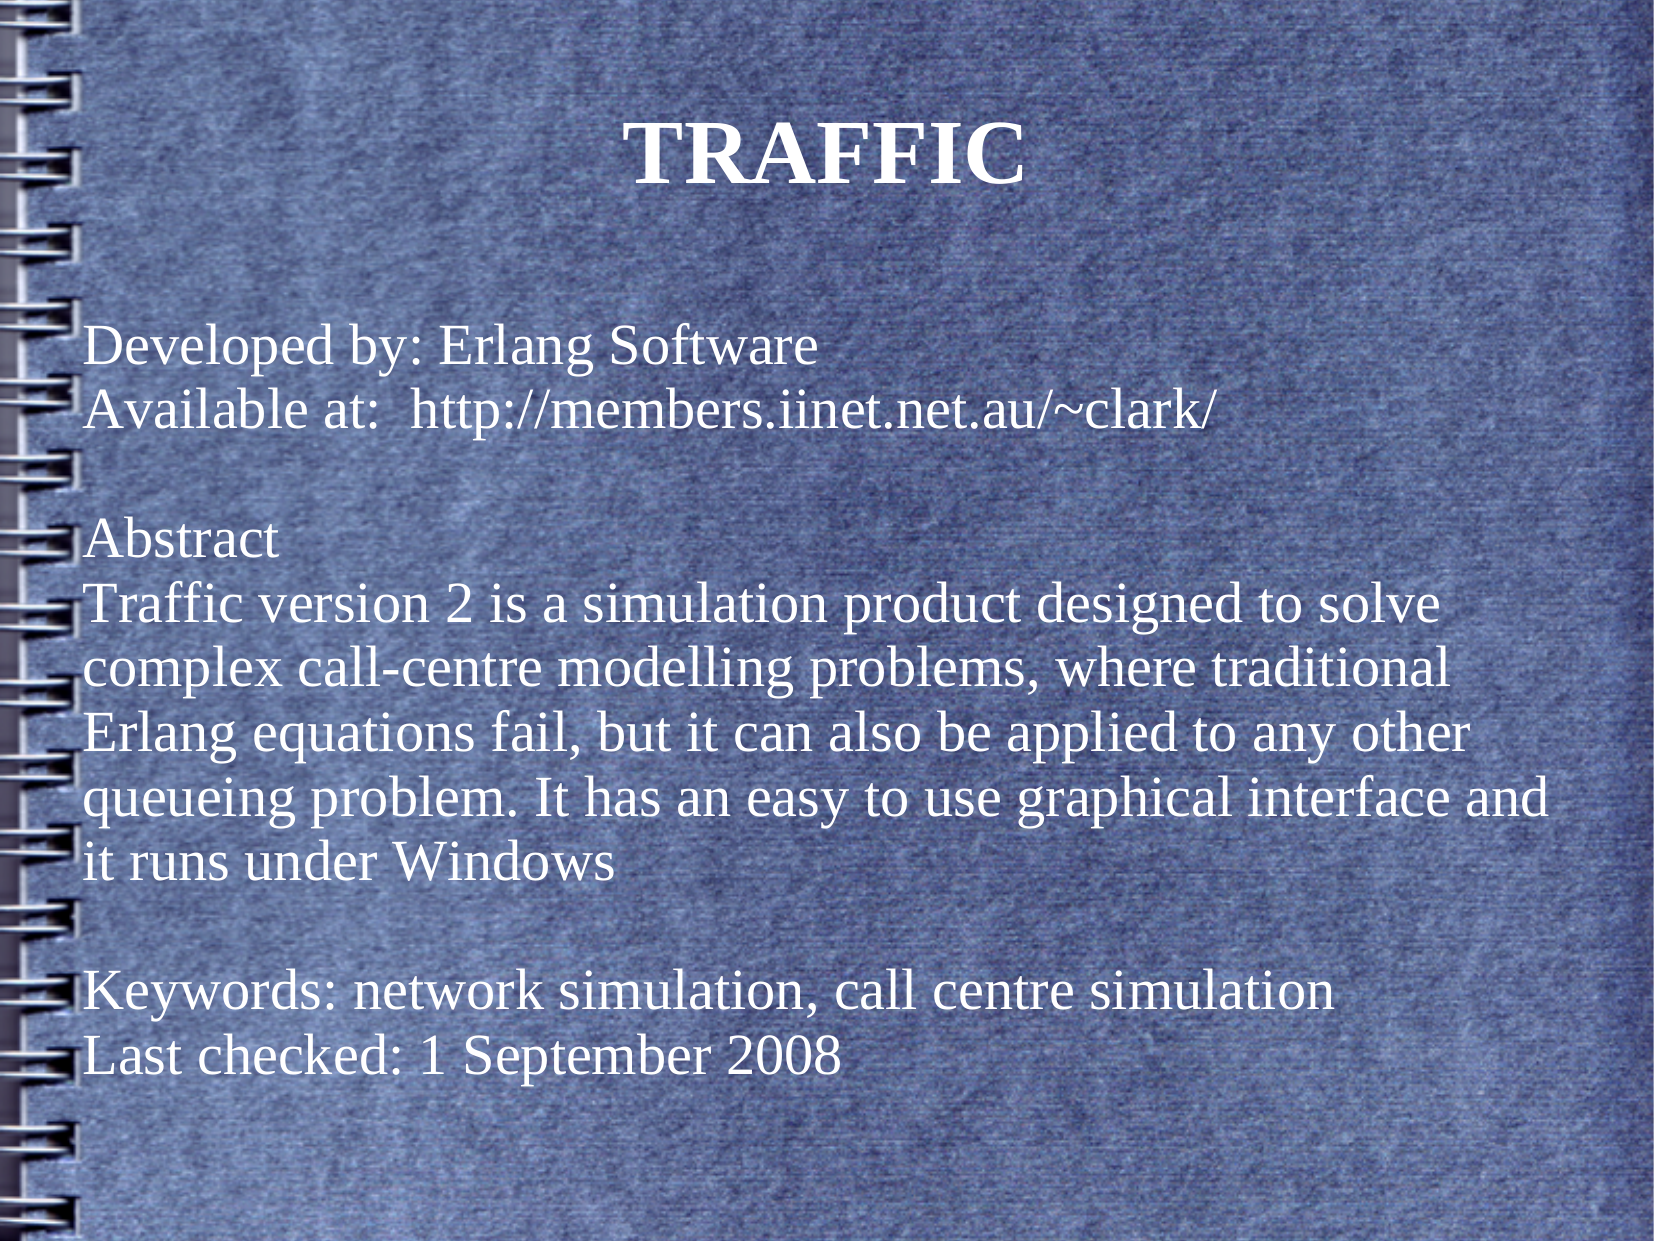

# TRAFFIC
Developed by: Erlang Software
Available at: http://members.iinet.net.au/~clark/
Abstract
Traffic version 2 is a simulation product designed to solve complex call-centre modelling problems, where traditional Erlang equations fail, but it can also be applied to any other queueing problem. It has an easy to use graphical interface and it runs under Windows
Keywords: network simulation, call centre simulation
Last checked: 1 September 2008